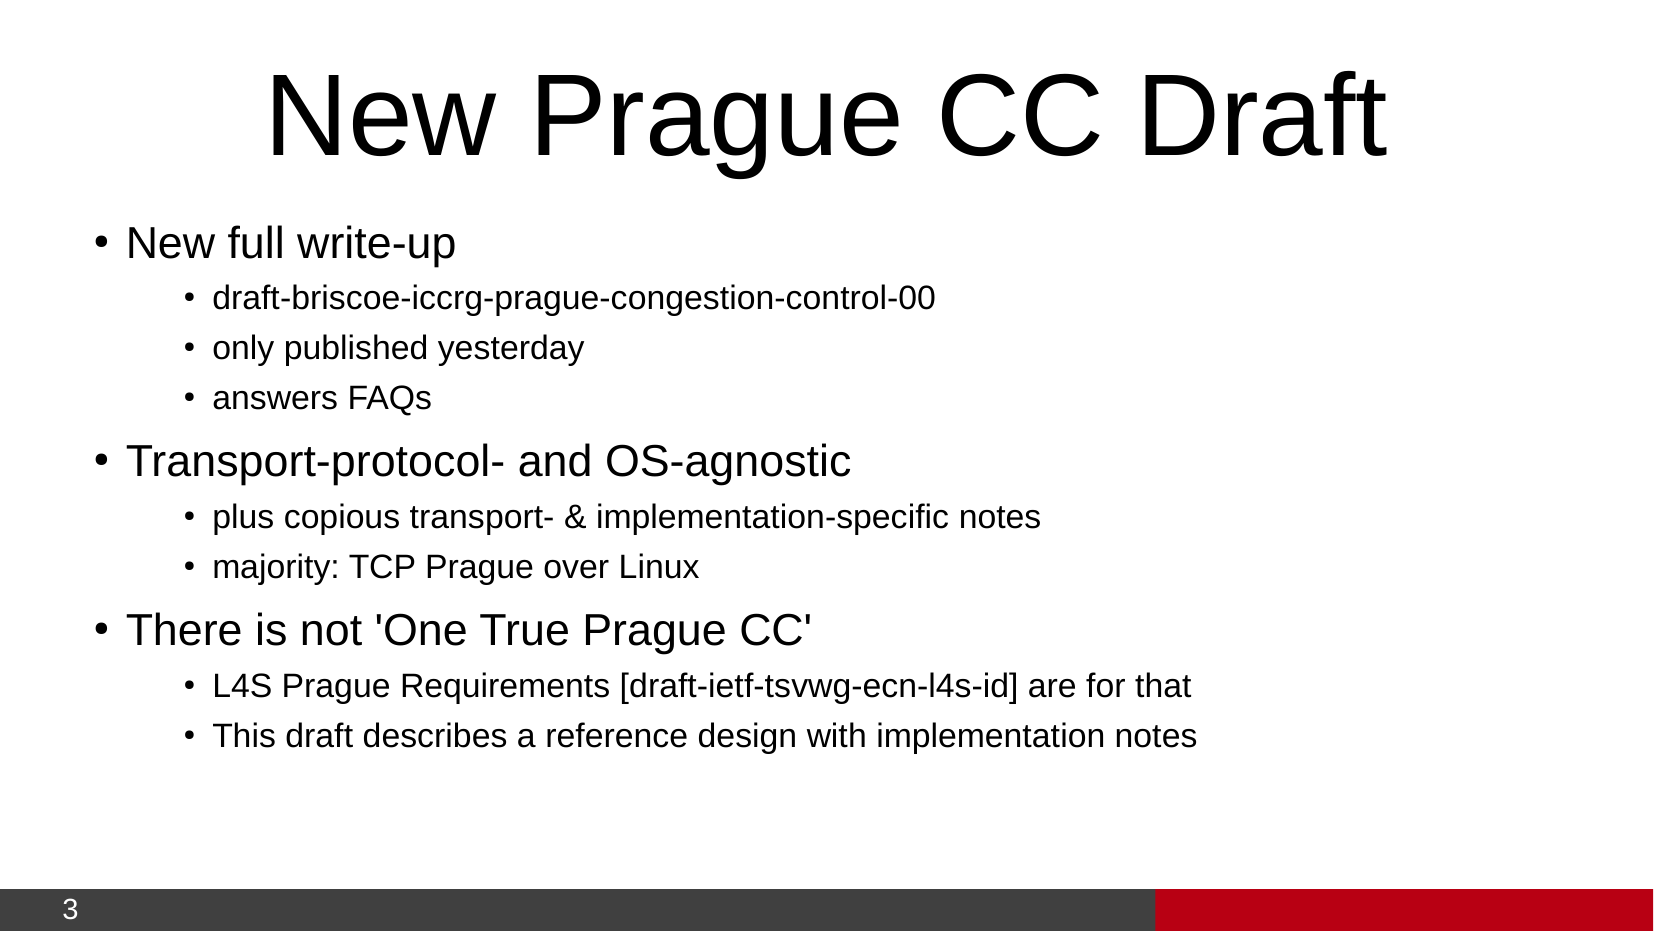

# New Prague CC Draft
New full write-up
draft-briscoe-iccrg-prague-congestion-control-00
only published yesterday
answers FAQs
Transport-protocol- and OS-agnostic
plus copious transport- & implementation-specific notes
majority: TCP Prague over Linux
There is not 'One True Prague CC'
L4S Prague Requirements [draft-ietf-tsvwg-ecn-l4s-id] are for that
This draft describes a reference design with implementation notes
3